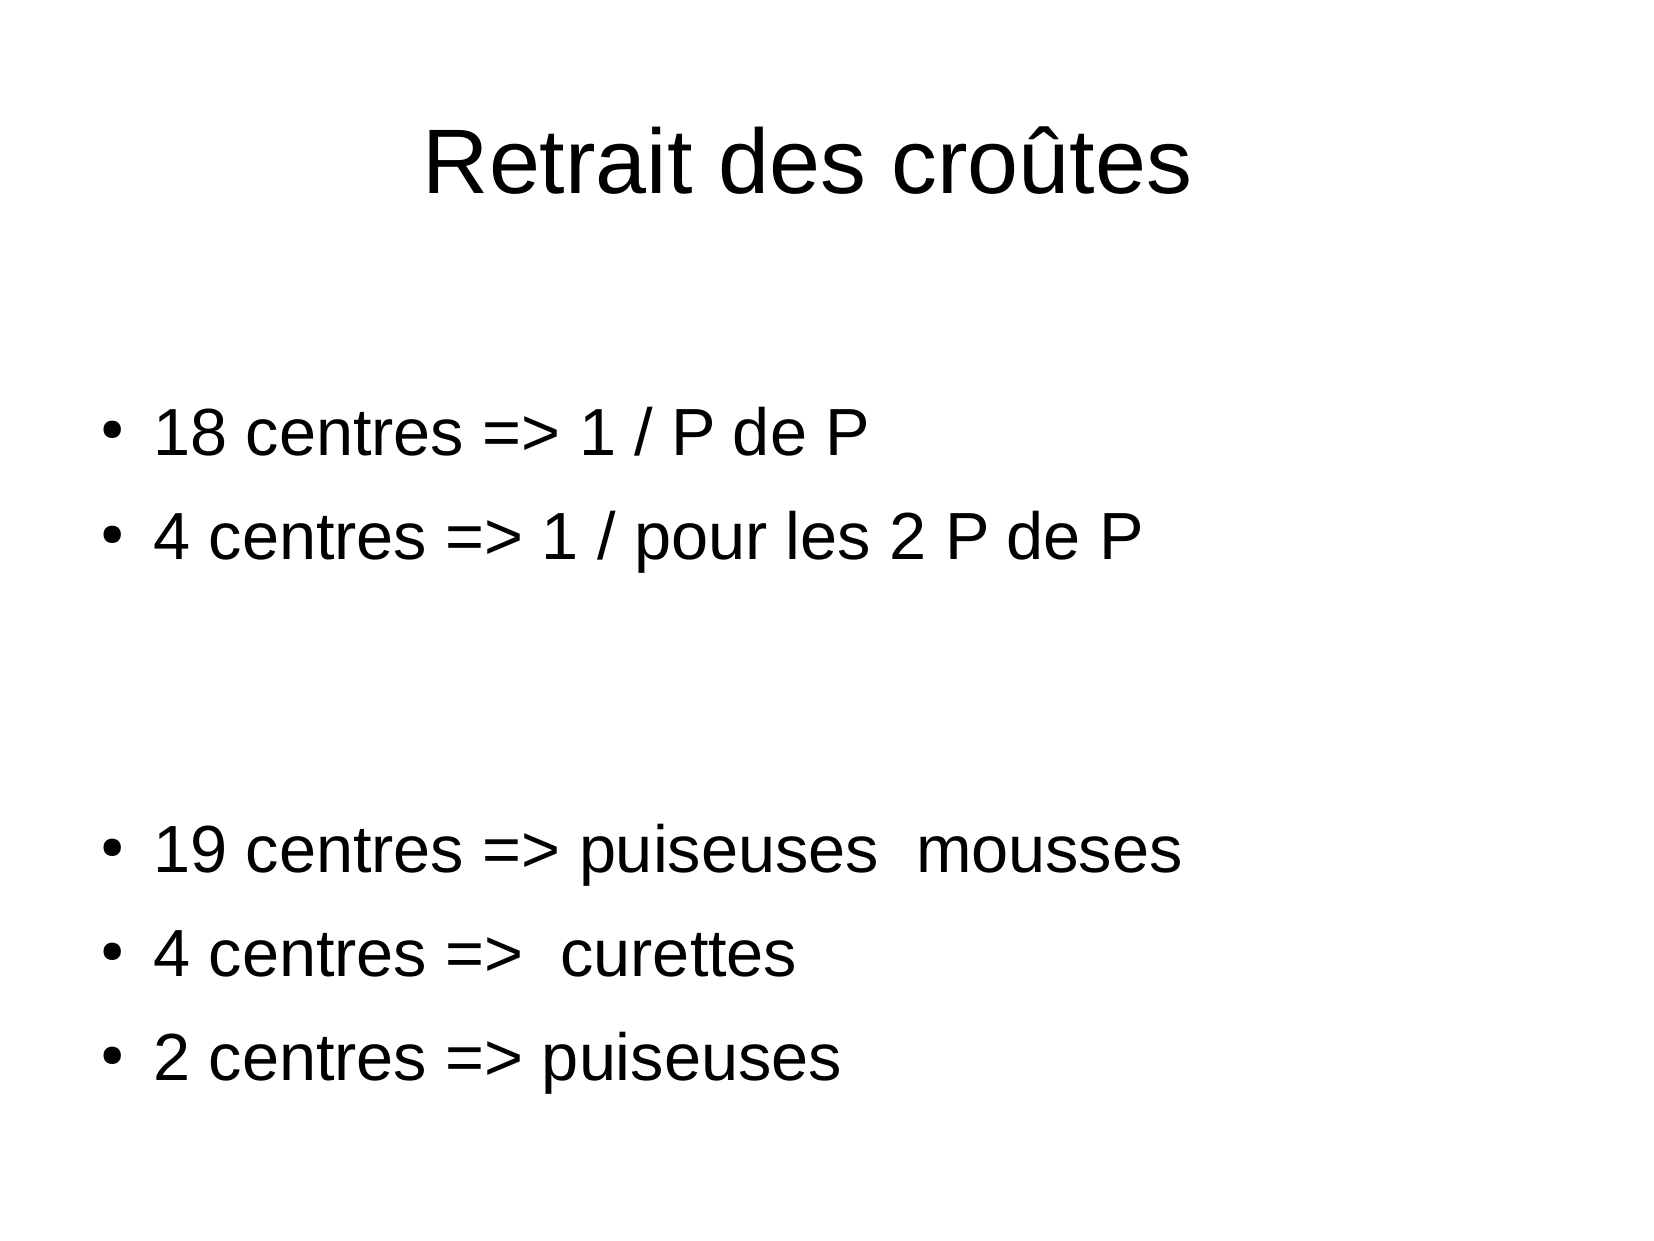

# Retrait des croûtes
18 centres => 1 / P de P
4 centres => 1 / pour les 2 P de P
19 centres => puiseuses mousses
4 centres => curettes
2 centres => puiseuses